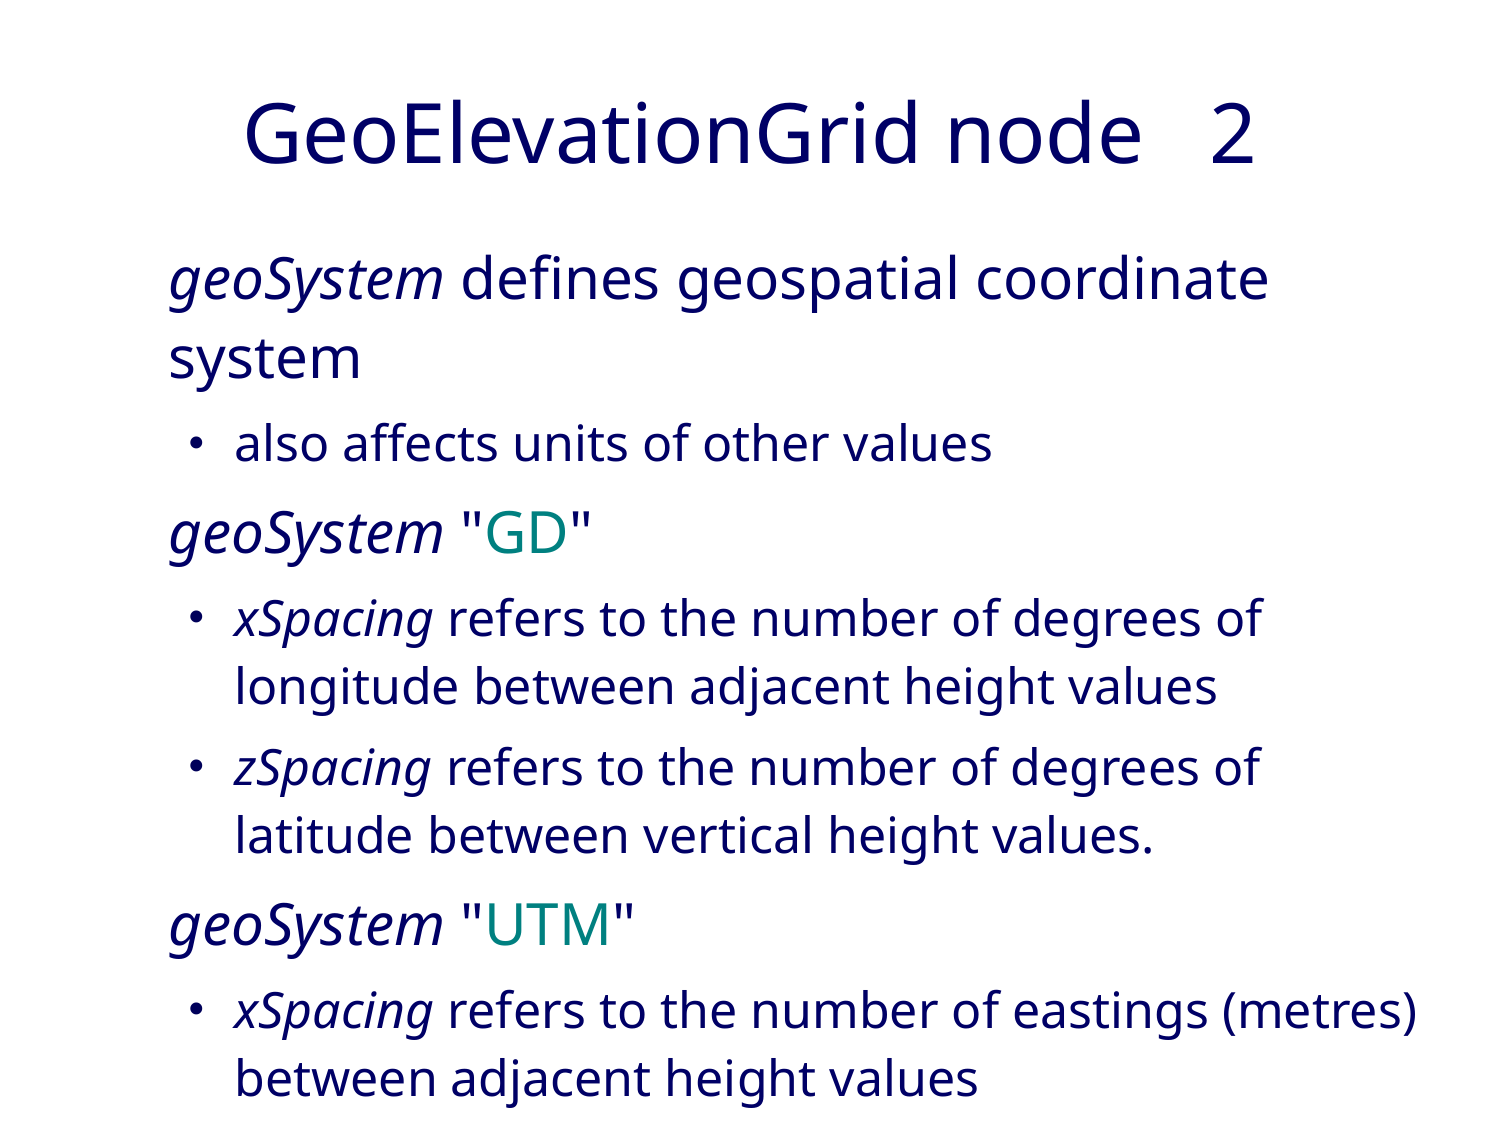

# GeoElevationGrid node 2
geoSystem defines geospatial coordinate system
also affects units of other values
geoSystem "GD"
xSpacing refers to the number of degrees of longitude between adjacent height values
zSpacing refers to the number of degrees of latitude between vertical height values.
geoSystem "UTM"
xSpacing refers to the number of eastings (metres) between adjacent height values
zSpacing refers to the number of northings (metres) between vertical height values.